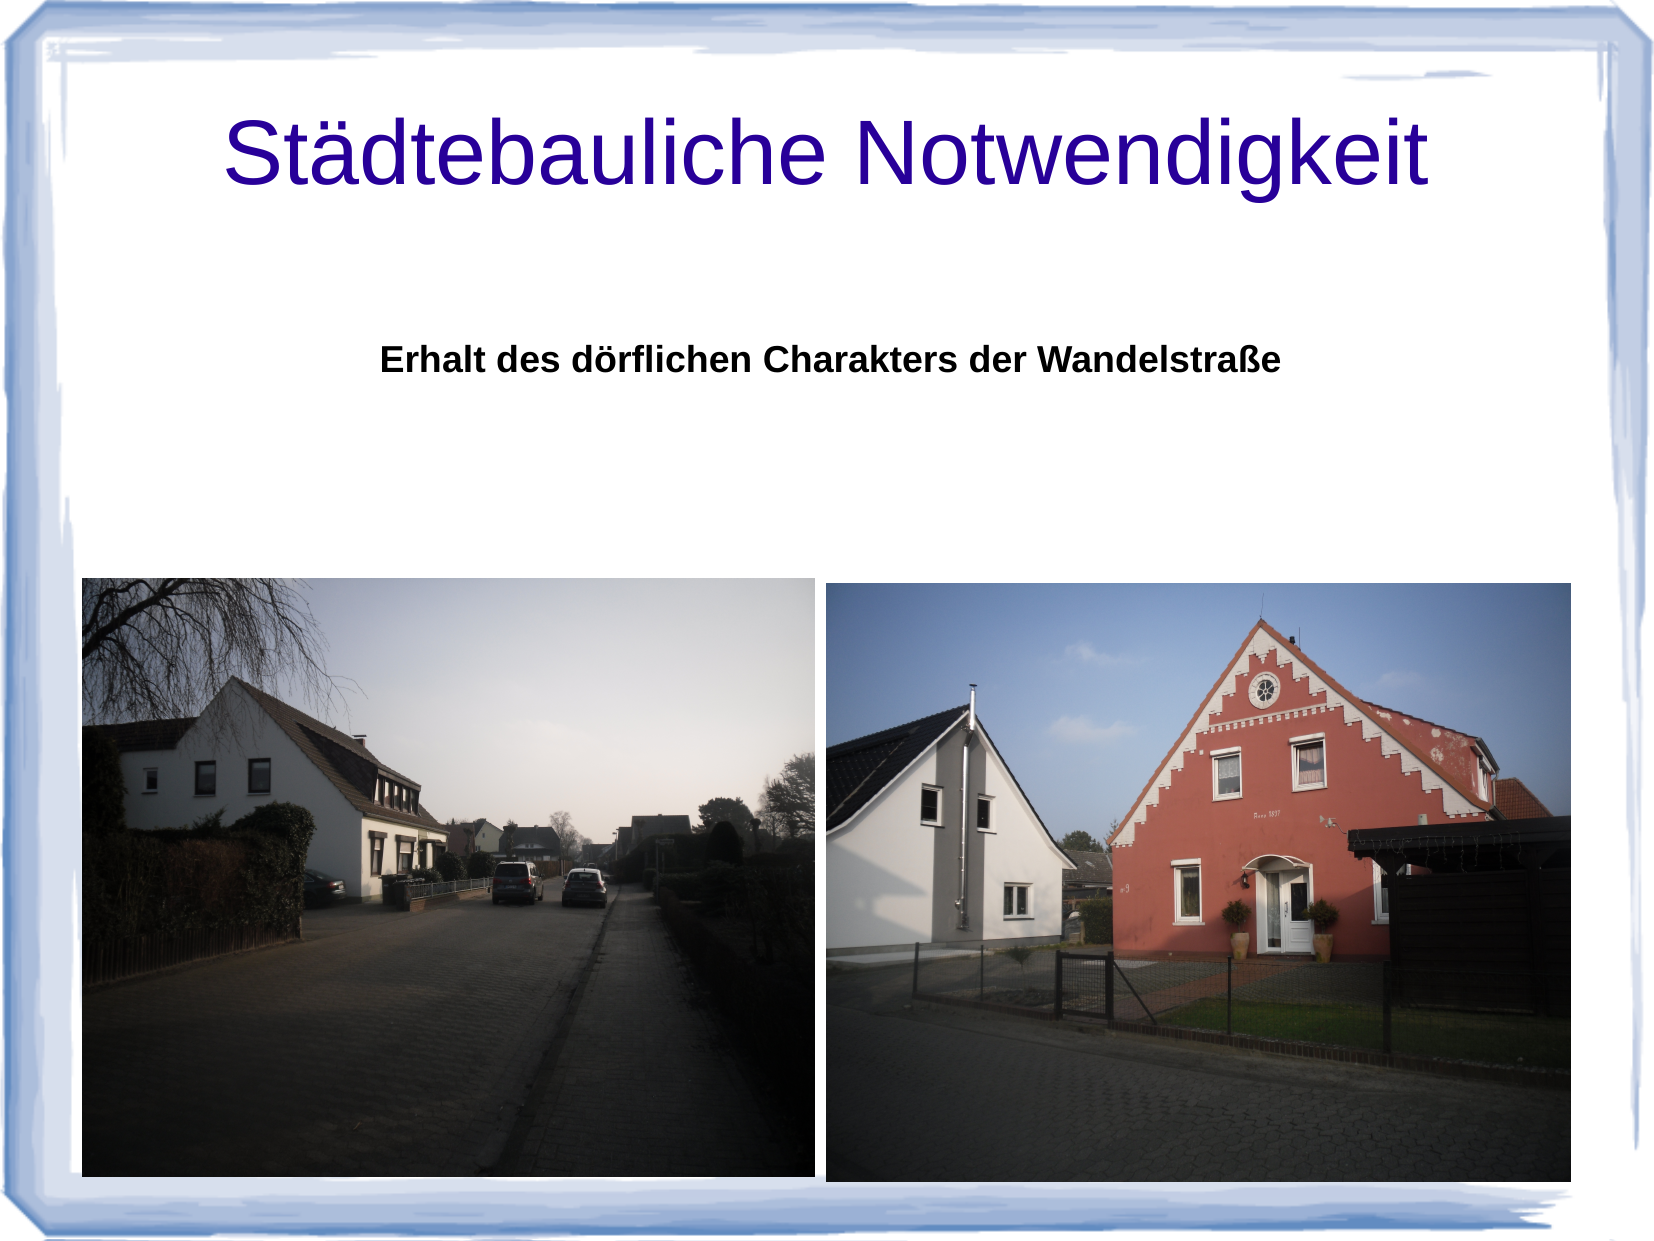

# Städtebauliche Notwendigkeit
 Erhalt des dörflichen Charakters der Wandelstraße